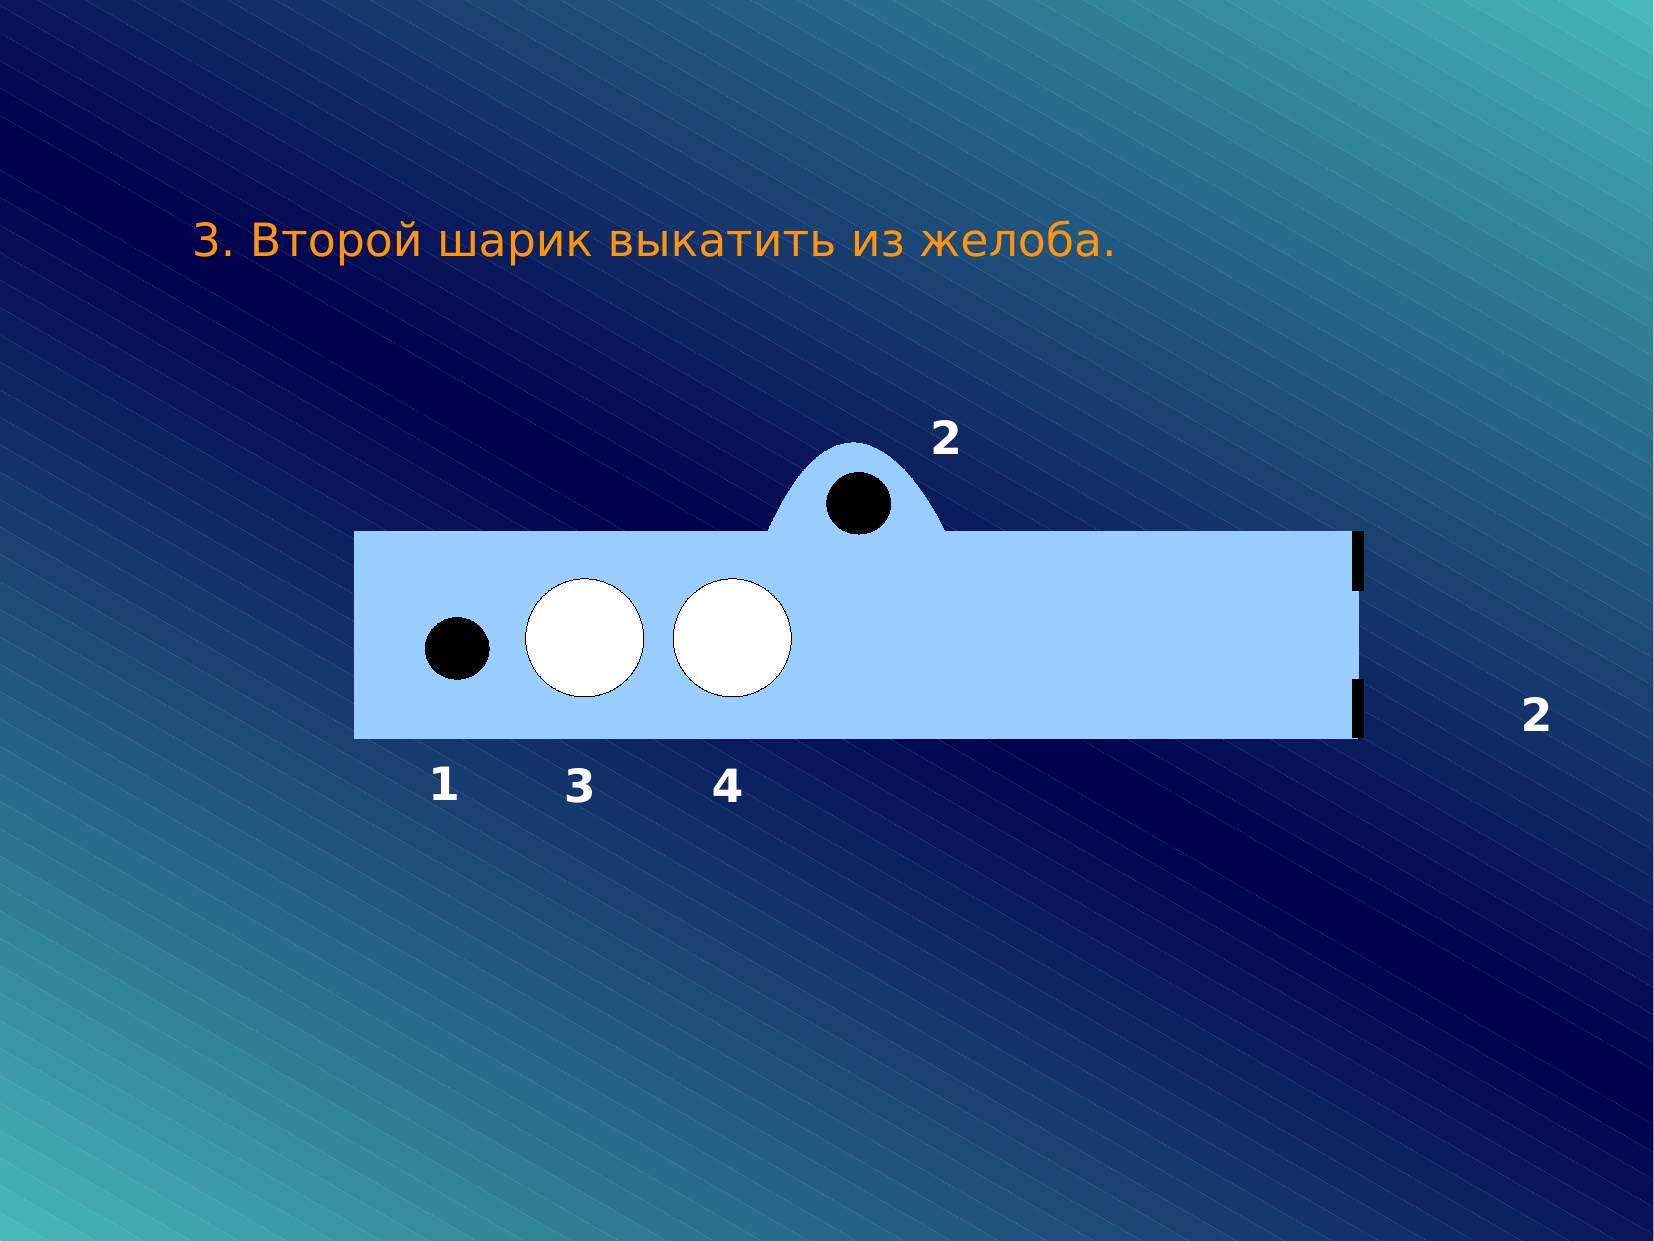

3. Второй шарик выкатить из желоба.
2
2
1
3
4